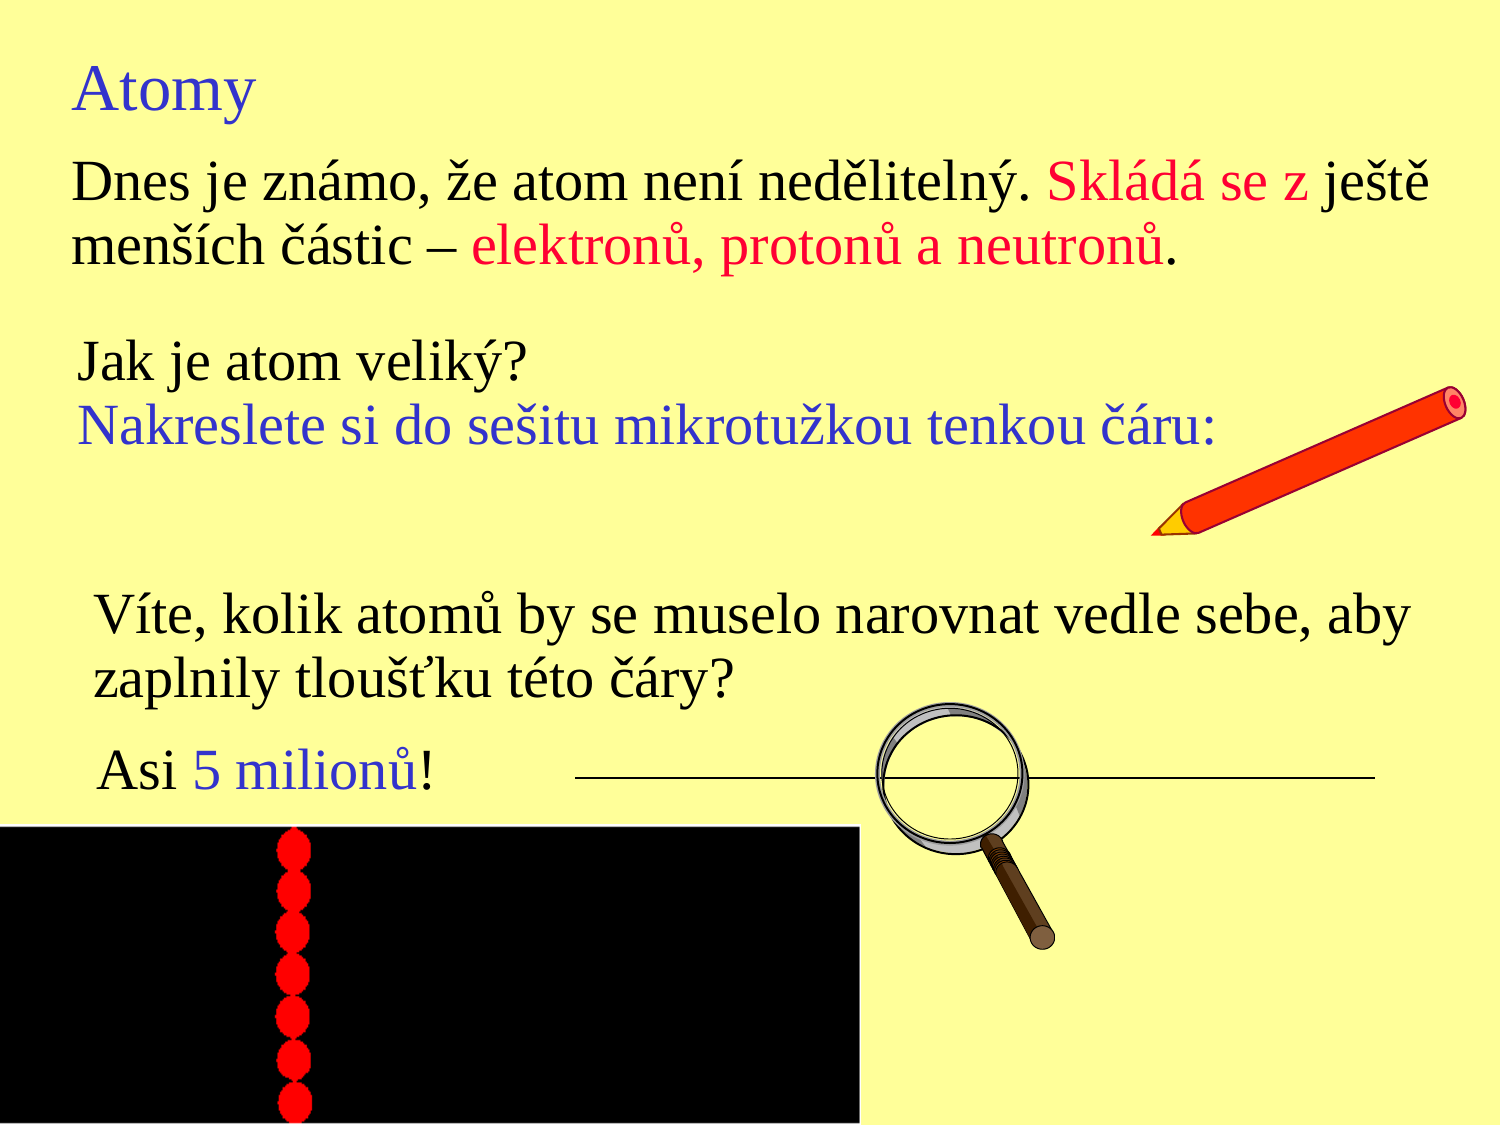

Atomy
Dnes je známo, že atom není nedělitelný. Skládá se z ještě
menších částic – elektronů, protonů a neutronů.
Jak je atom veliký?
Nakreslete si do sešitu mikrotužkou tenkou čáru:
Víte, kolik atomů by se muselo narovnat vedle sebe, aby
zaplnily tloušťku této čáry?
Asi 5 milionů!